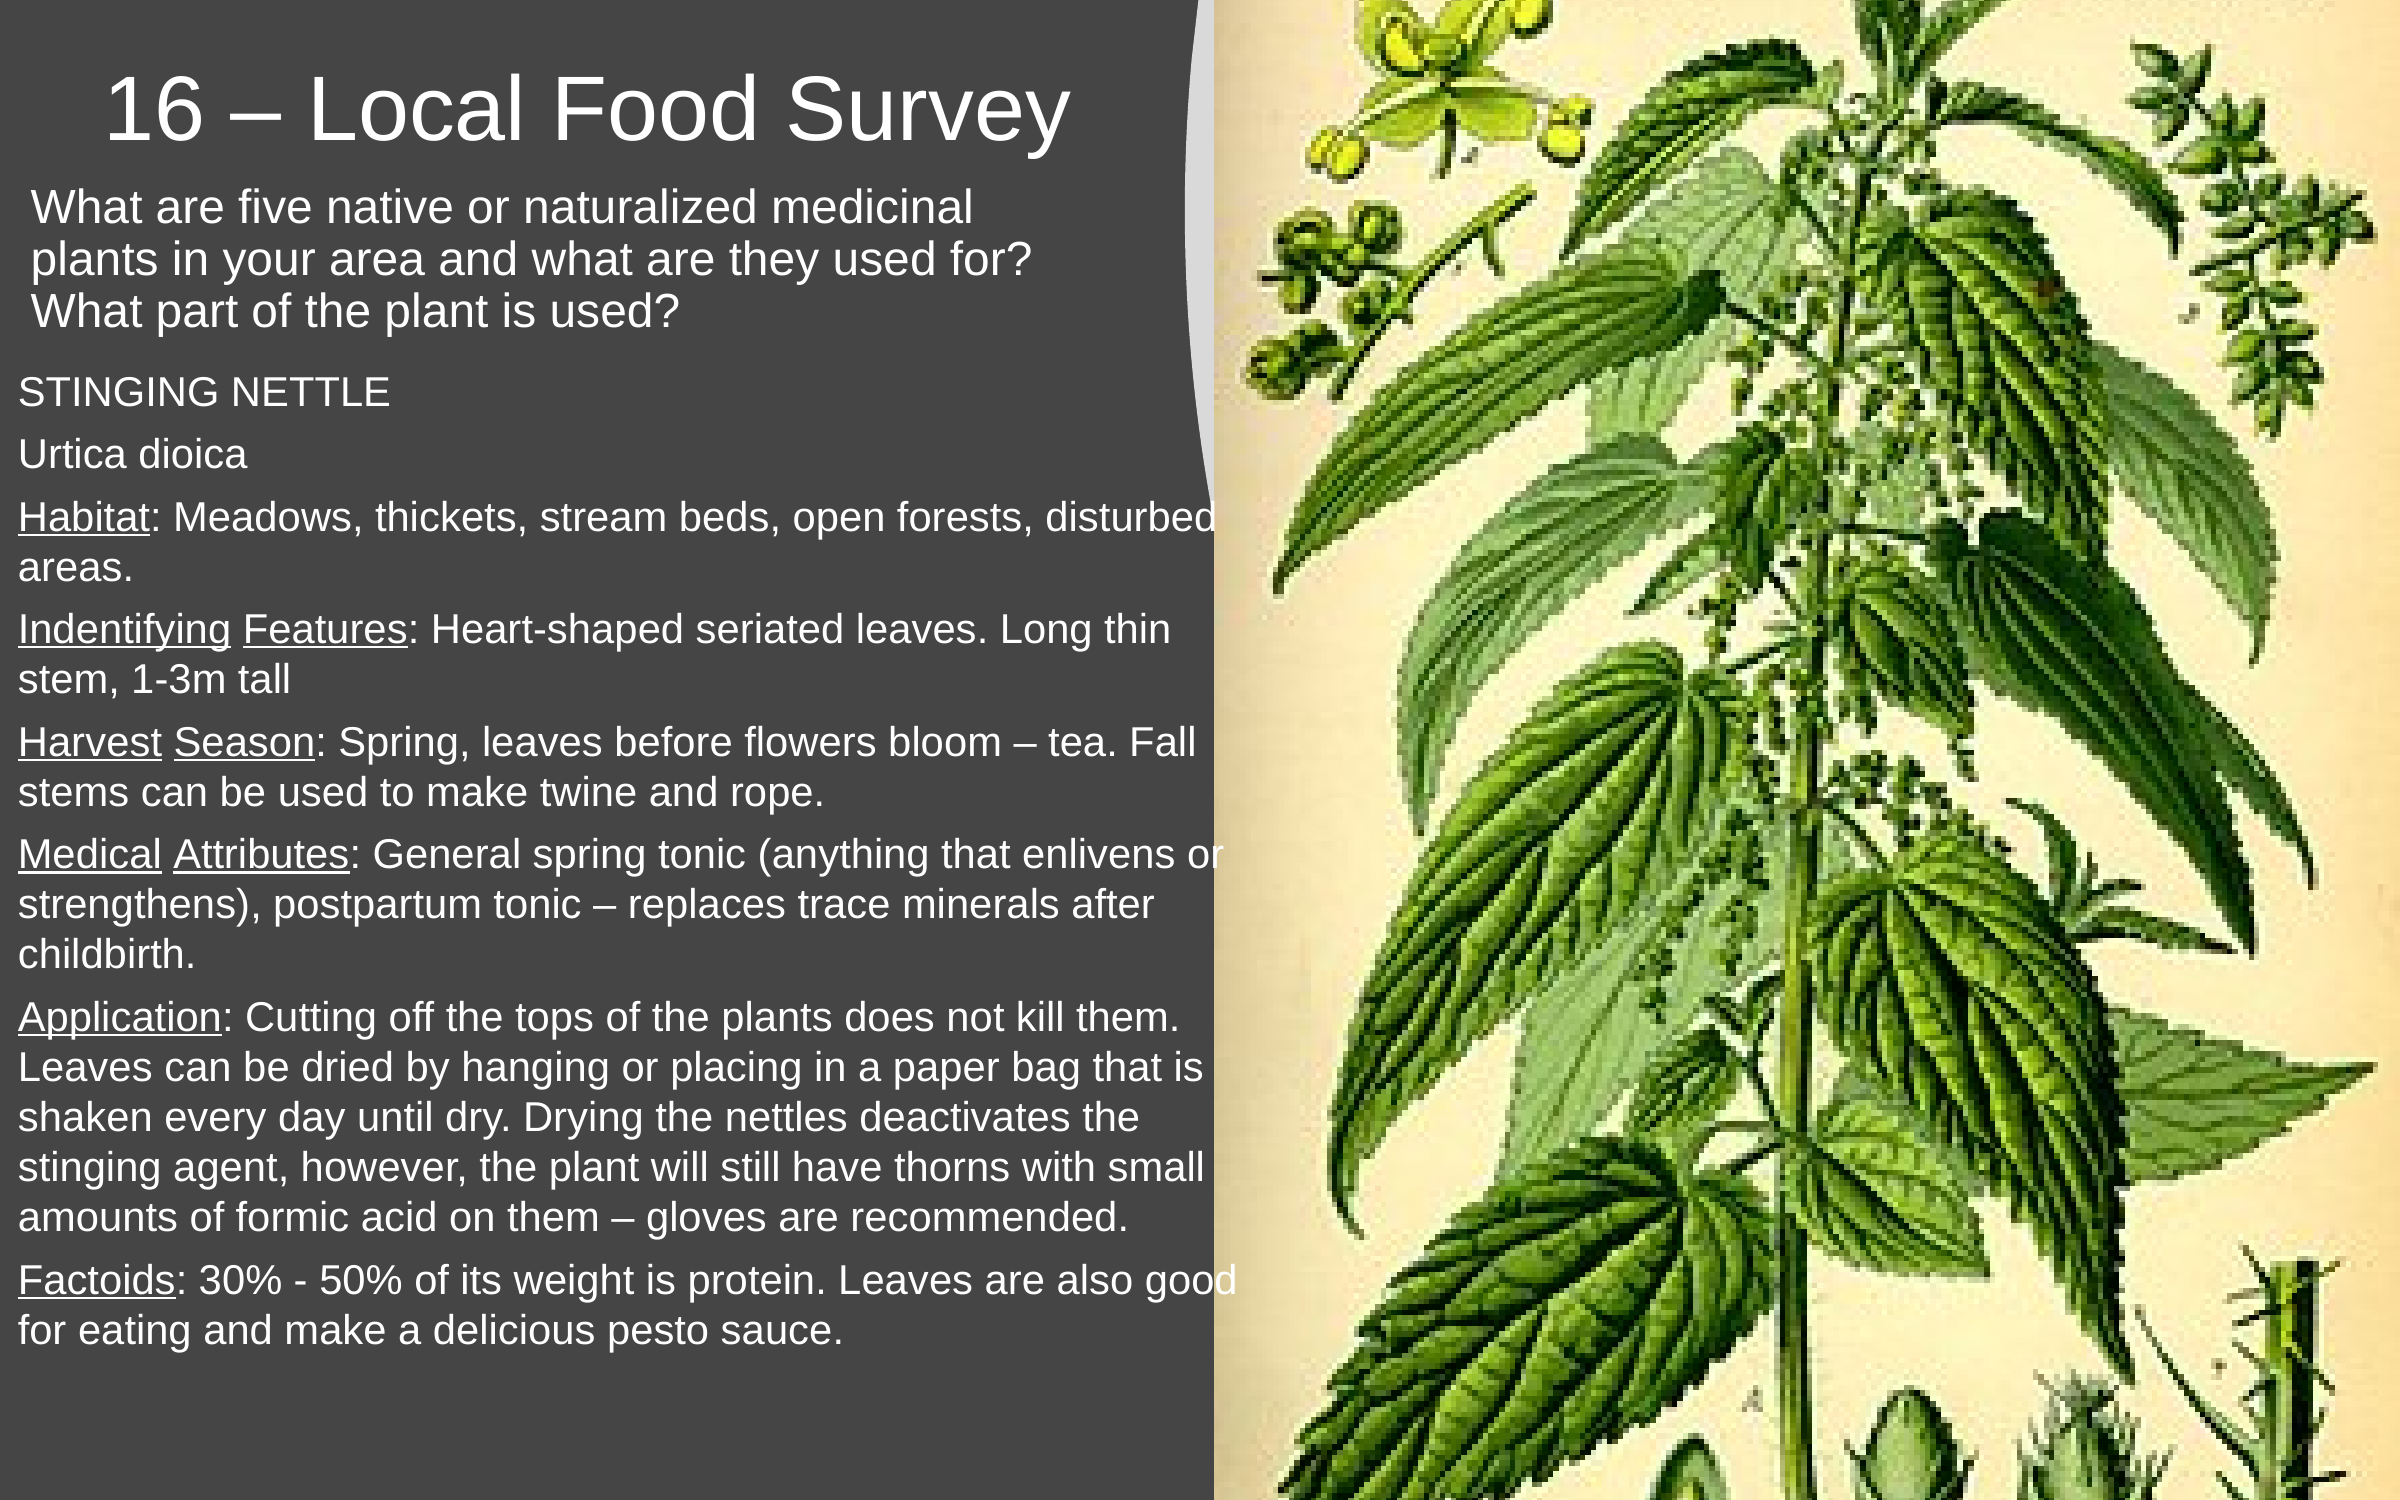

16 – Local Food Survey
What are five native or naturalized medicinal plants in your area and what are they used for? What part of the plant is used?
STINGING NETTLE
Urtica dioica
Habitat: Meadows, thickets, stream beds, open forests, disturbed areas.
Indentifying Features: Heart-shaped seriated leaves. Long thin stem, 1-3m tall
Harvest Season: Spring, leaves before flowers bloom – tea. Fall stems can be used to make twine and rope.
Medical Attributes: General spring tonic (anything that enlivens or strengthens), postpartum tonic – replaces trace minerals after childbirth.
Application: Cutting off the tops of the plants does not kill them. Leaves can be dried by hanging or placing in a paper bag that is shaken every day until dry. Drying the nettles deactivates the stinging agent, however, the plant will still have thorns with small amounts of formic acid on them – gloves are recommended.
Factoids: 30% - 50% of its weight is protein. Leaves are also good for eating and make a delicious pesto sauce.